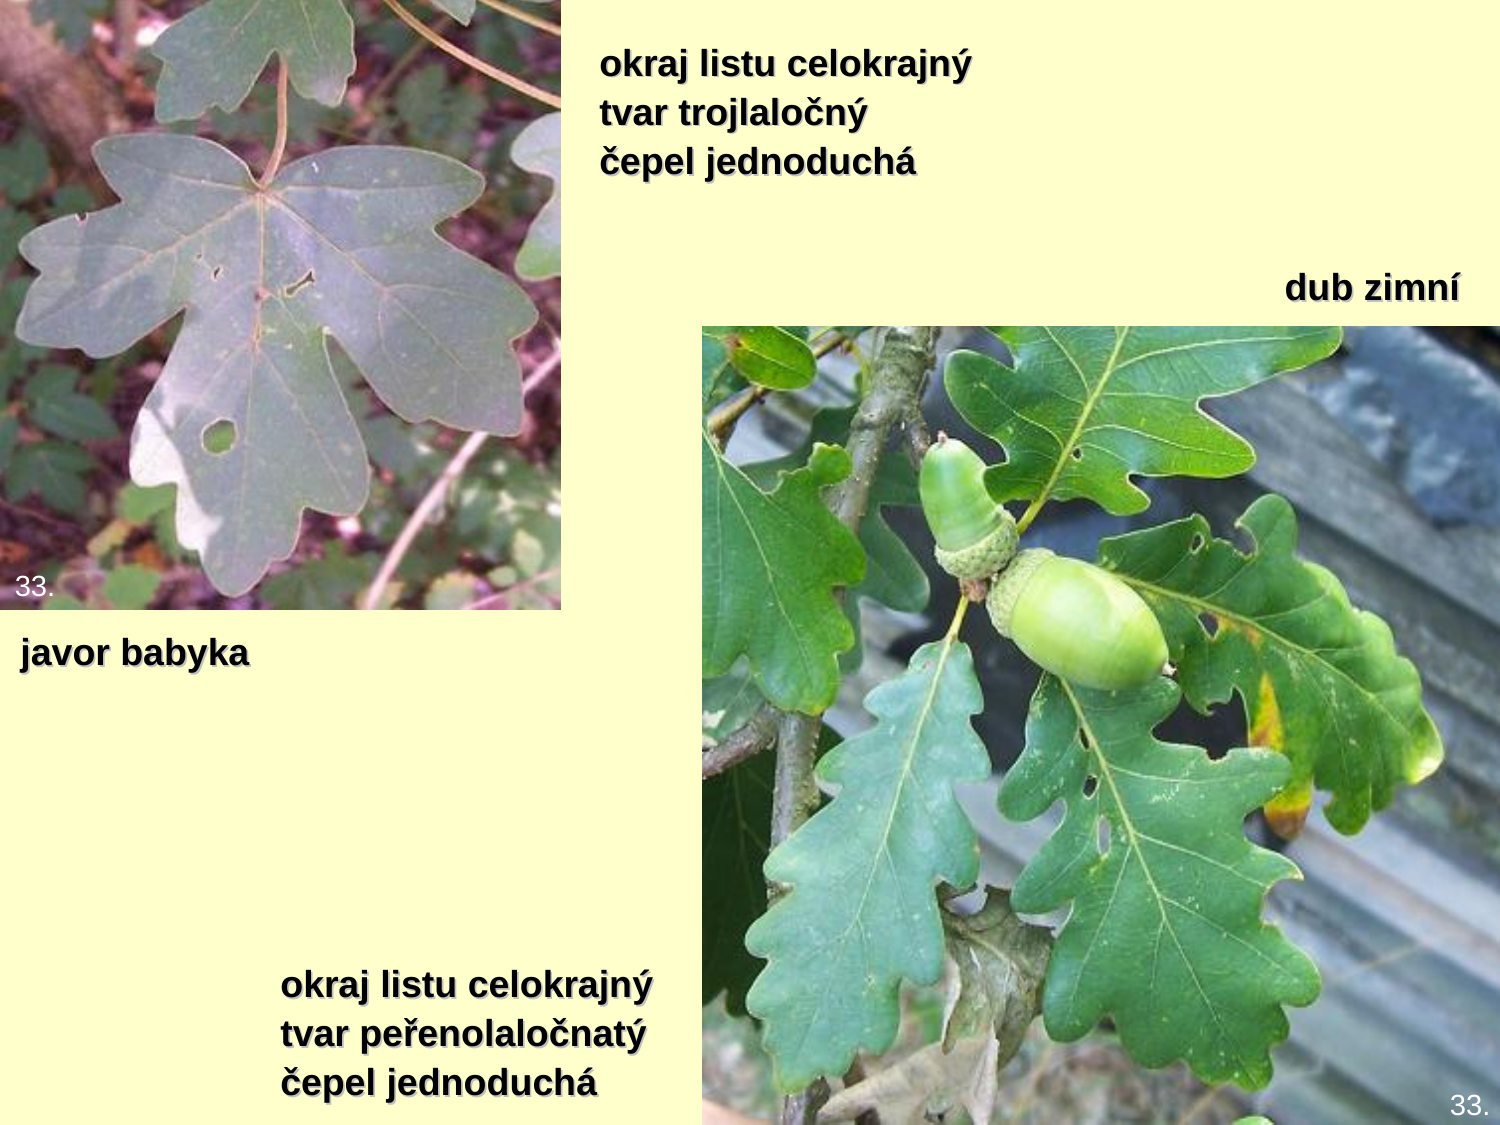

okraj listu celokrajný
tvar trojlaločný
čepel jednoduchá
dub zimní
33.
javor babyka
okraj listu celokrajný
tvar peřenolaločnatý
čepel jednoduchá
33.